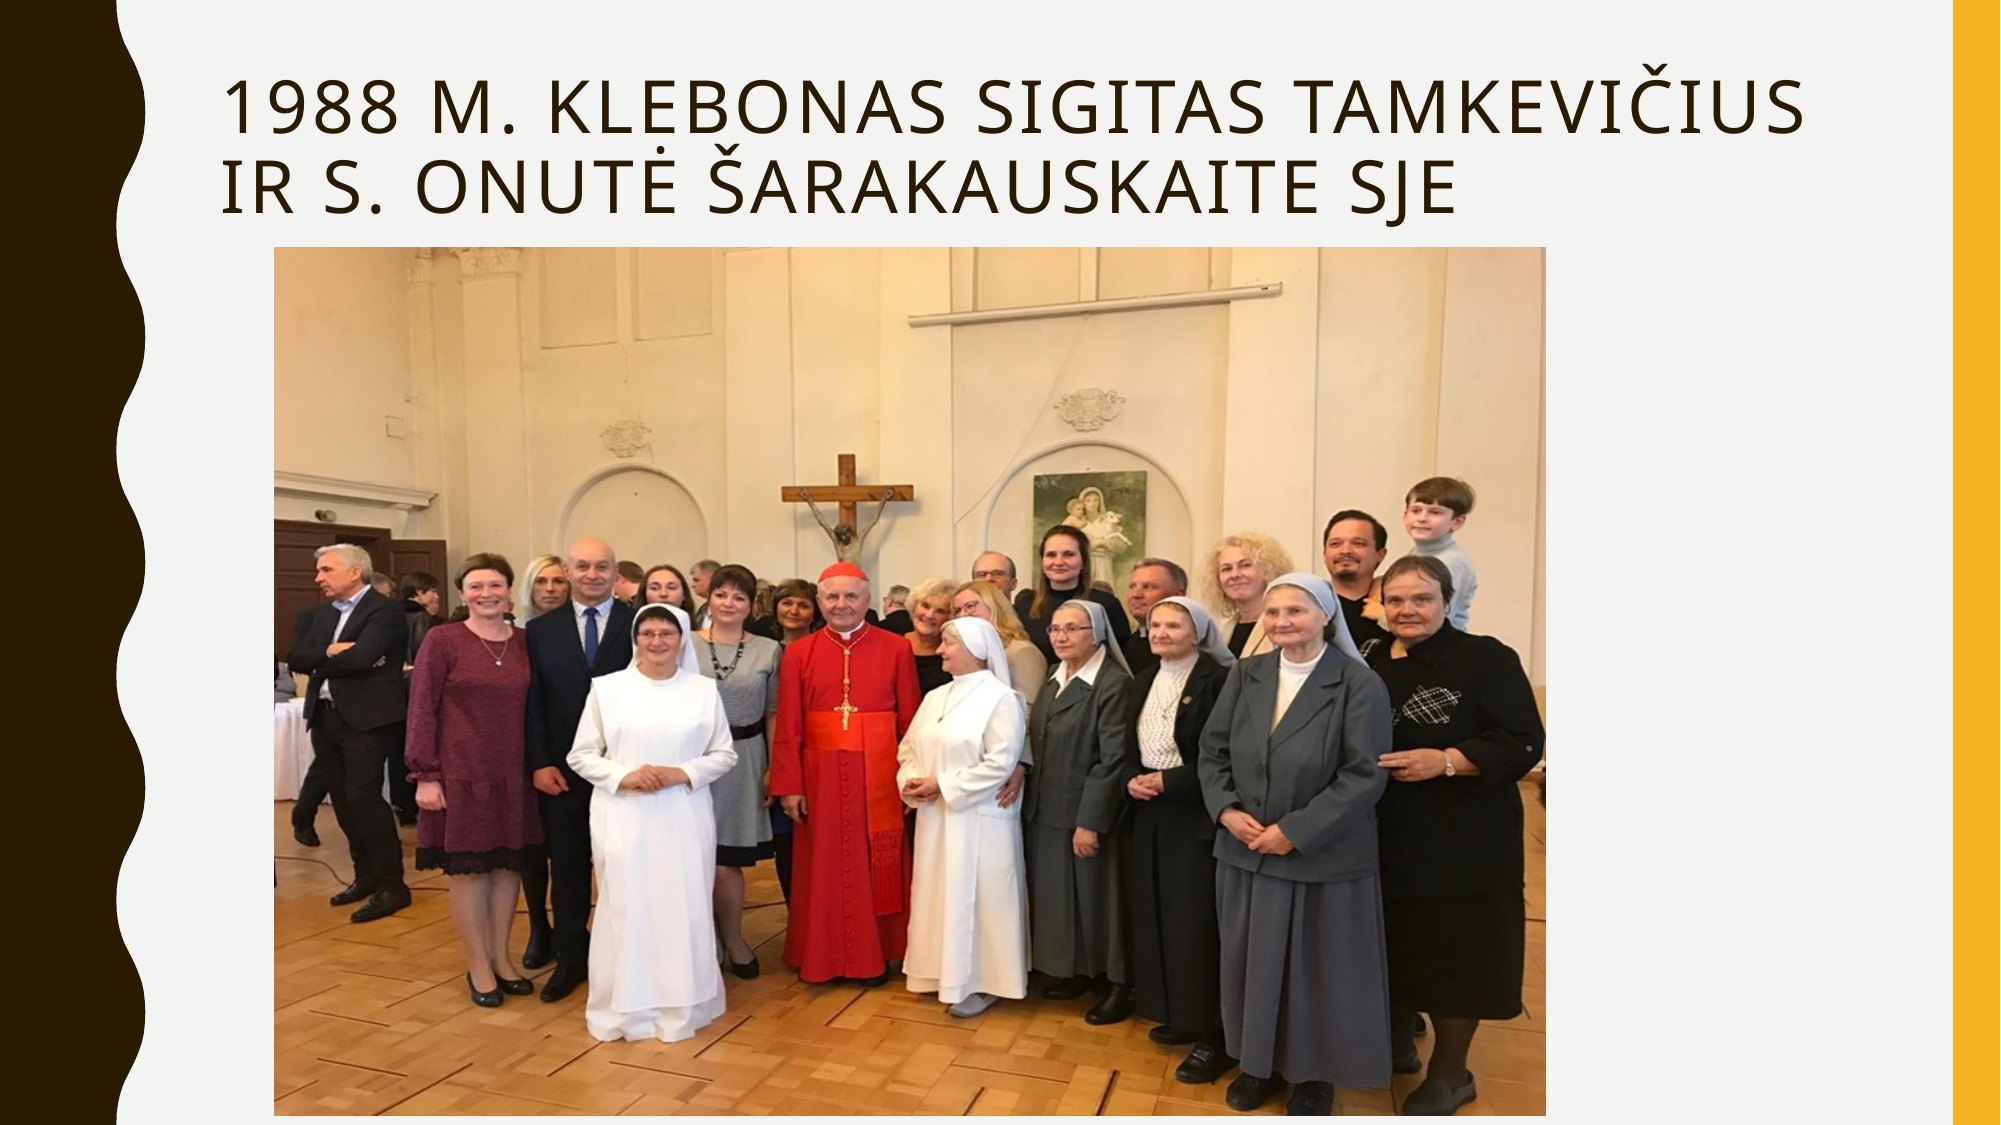

# 1988 m. Klebonas Sigitas Tamkevičius ir s. Onutė Šarakauskaite SJE